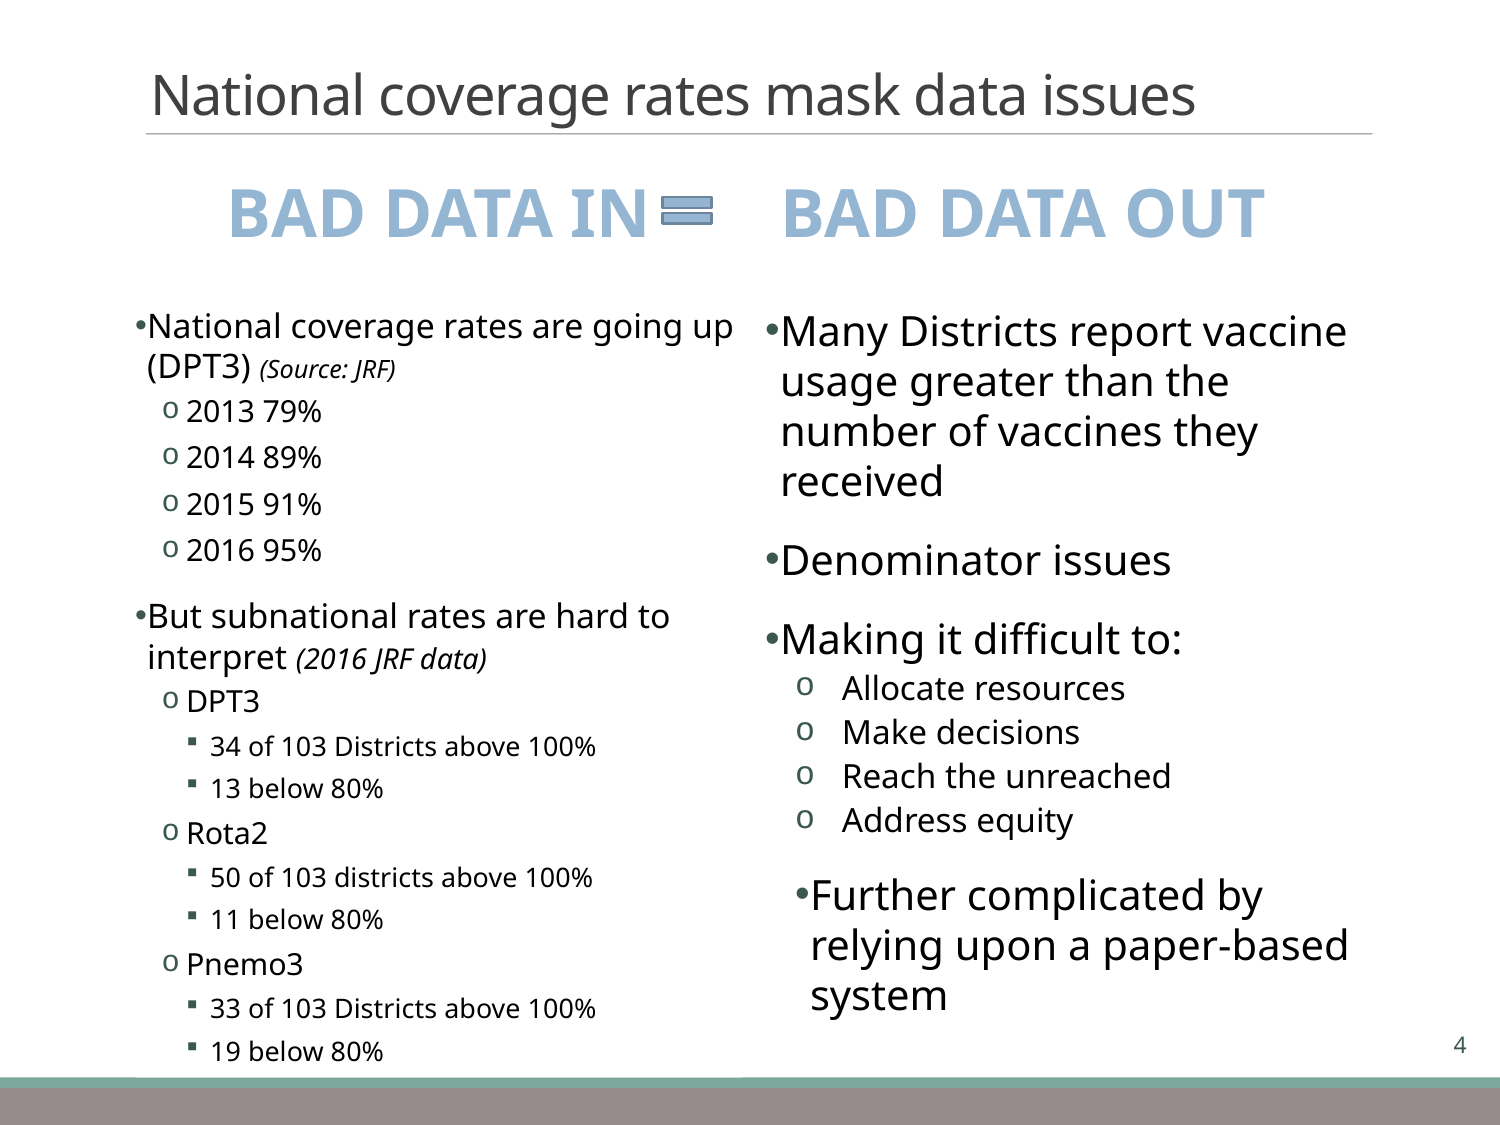

# National coverage rates mask data issues
BAD DATA IN
bad data OUT
National coverage rates are going up (DPT3) (Source: JRF)
2013 79%
2014 89%
2015 91%
2016 95%
But subnational rates are hard to interpret (2016 JRF data)
DPT3
34 of 103 Districts above 100%
13 below 80%
Rota2
50 of 103 districts above 100%
11 below 80%
Pnemo3
33 of 103 Districts above 100%
19 below 80%
Many Districts report vaccine usage greater than the number of vaccines they received
Denominator issues
Making it difficult to:
Allocate resources
Make decisions
Reach the unreached
Address equity
Further complicated by relying upon a paper-based system